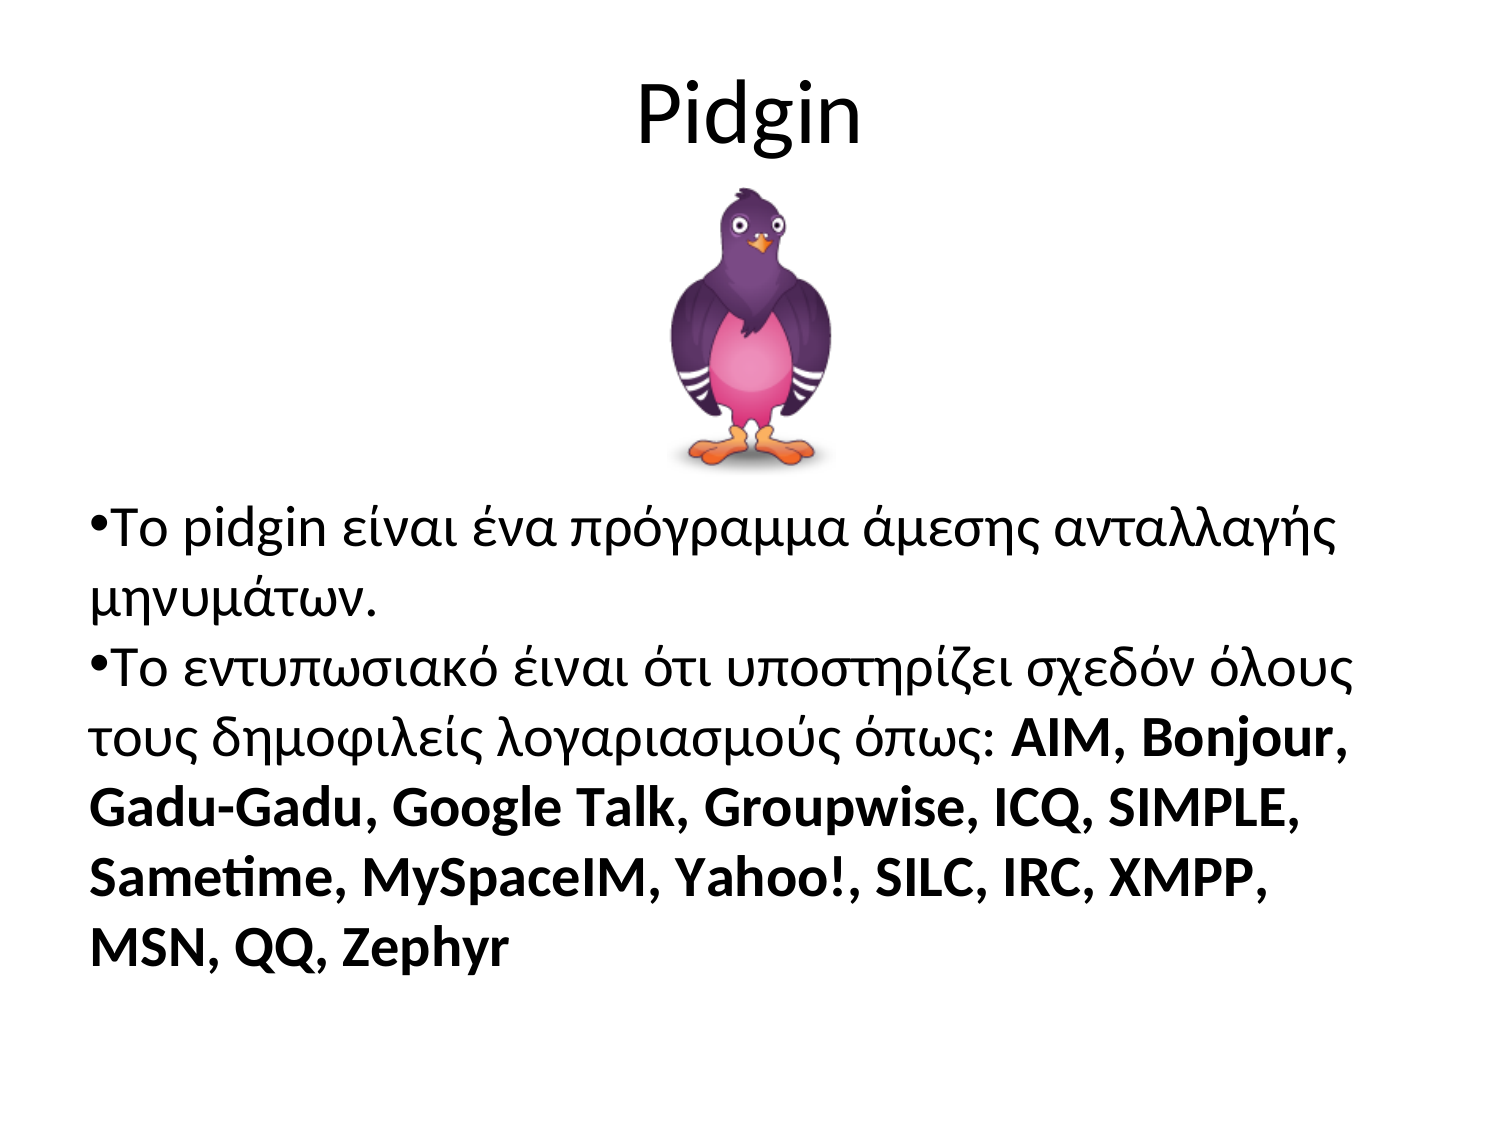

17/5/2013
Θεματα ΚτΠ/Γ
Pidgin
To pidgin είναι ένα πρόγραμμα άμεσης ανταλλαγής μηνυμάτων.
Το εντυπωσιακό έιναι ότι υποστηρίζει σχεδόν όλους τους δημοφιλείς λογαριασμούς όπως: AIM, Bonjour, Gadu-Gadu, Google Talk, Groupwise, ICQ, SIMPLE, Sametime, MySpaceIM, Yahoo!, SILC, IRC, XMPP, MSN, QQ, Zephyr